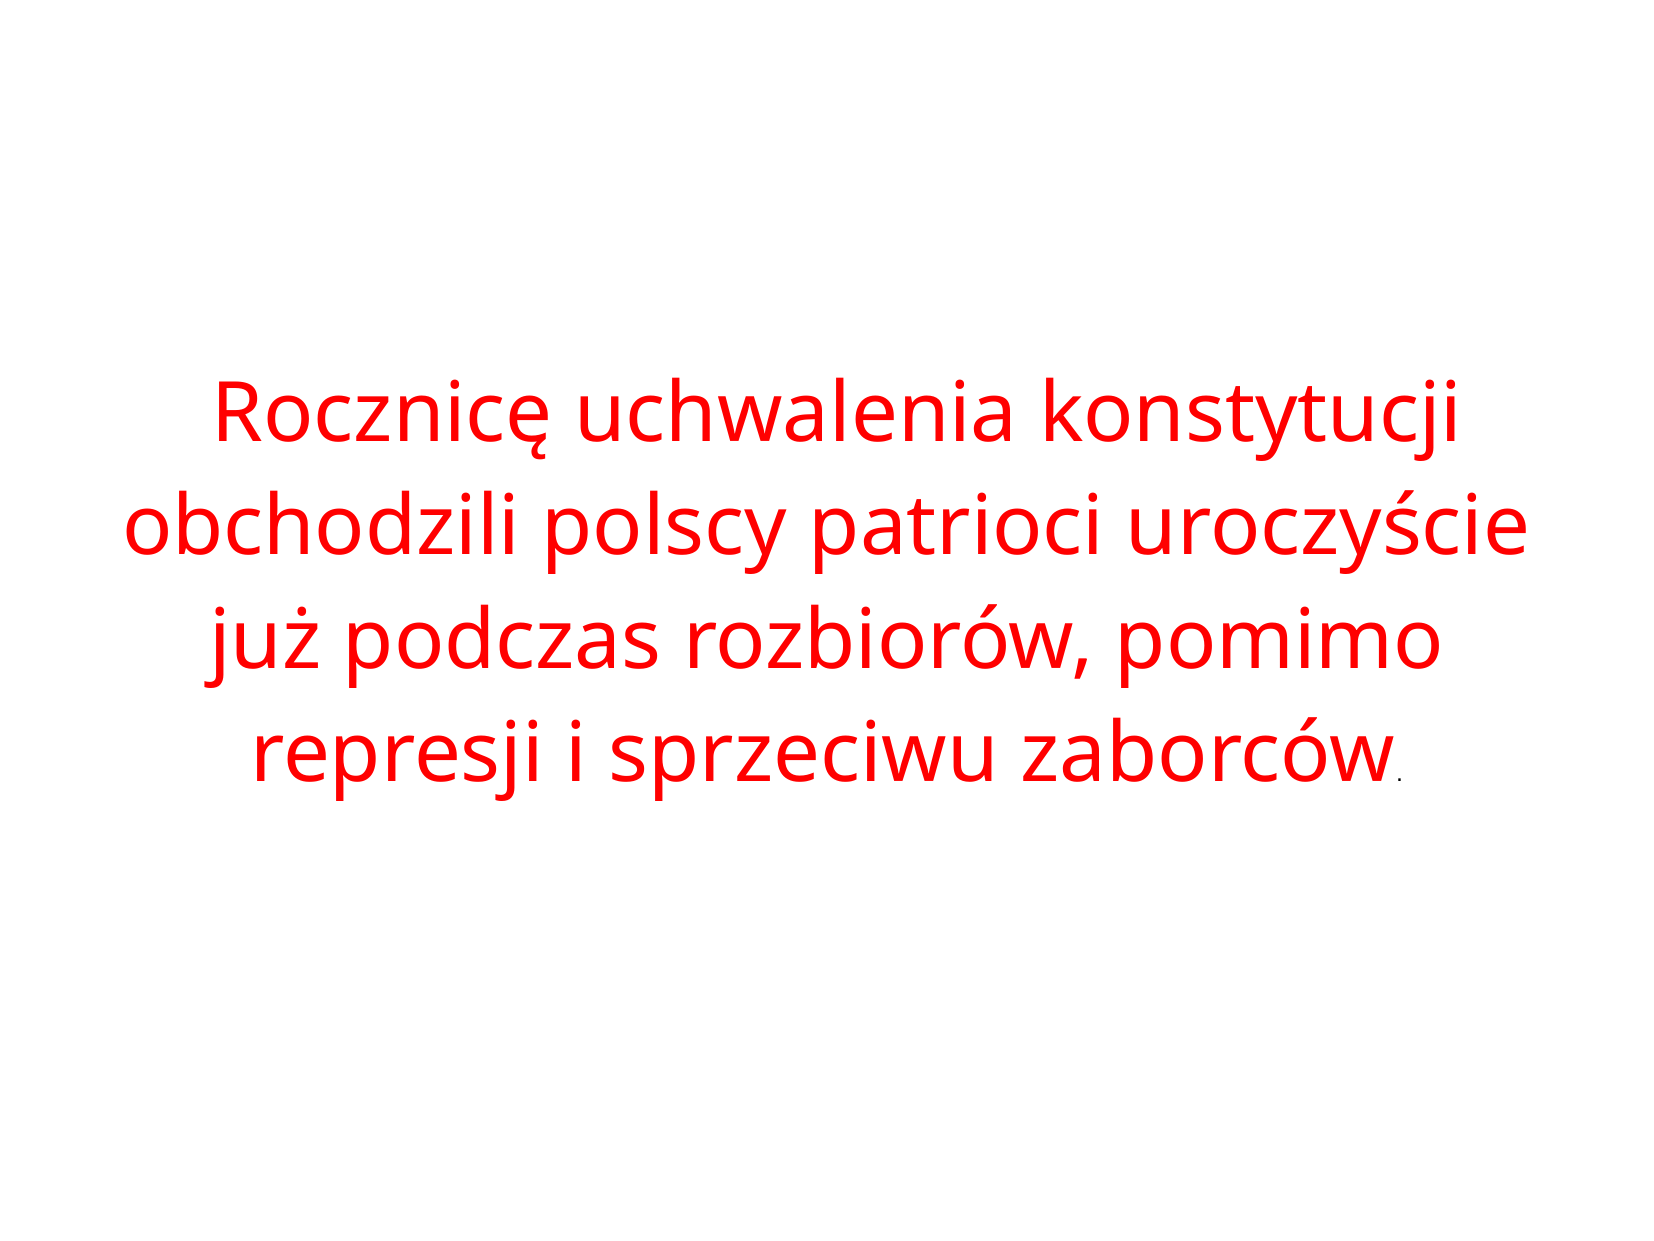

# Rocznicę uchwalenia konstytucji obchodzili polscy patrioci uroczyście już podczas rozbiorów, pomimo represji i sprzeciwu zaborców.